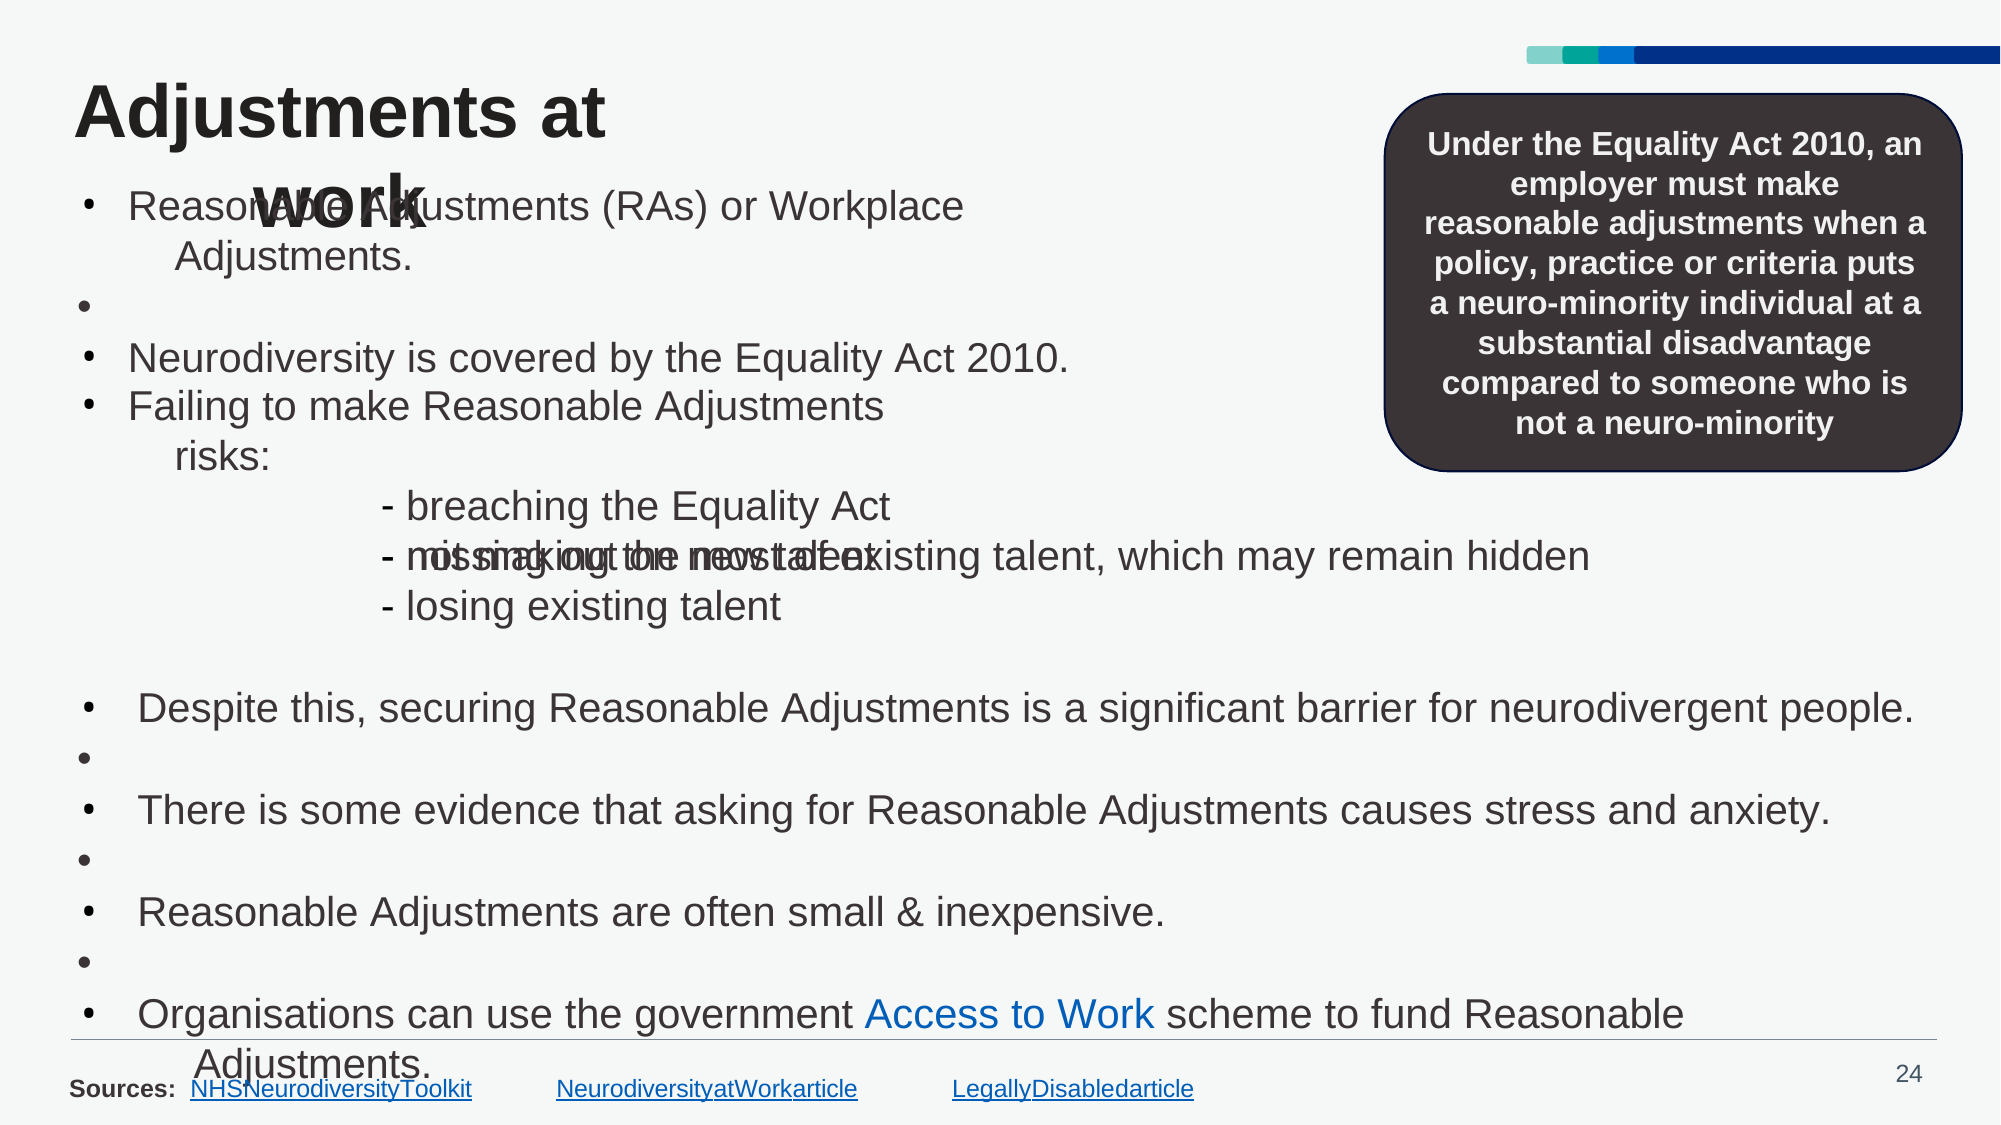

# Adjustments at work
Under the Equality Act 2010, an employer must make reasonable adjustments when a policy, practice or criteria puts a neuro-minority individual at a substantial disadvantage compared to someone who is not a neuro-minority
Reasonable Adjustments (RAs) or Workplace Adjustments.
Neurodiversity is covered by the Equality Act 2010.
Failing to make Reasonable Adjustments risks:
breaching the Equality Act
missing out on new talent
not making the most of existing talent, which may remain hidden
losing existing talent
Despite this, securing Reasonable Adjustments is a significant barrier for neurodivergent people.
There is some evidence that asking for Reasonable Adjustments causes stress and anxiety.
Reasonable Adjustments are often small & inexpensive.
Organisations can use the government Access to Work scheme to fund Reasonable Adjustments.
23
Sources: NHSNeurodiversityToolkit
NeurodiversityatWorkarticle
LegallyDisabledarticle